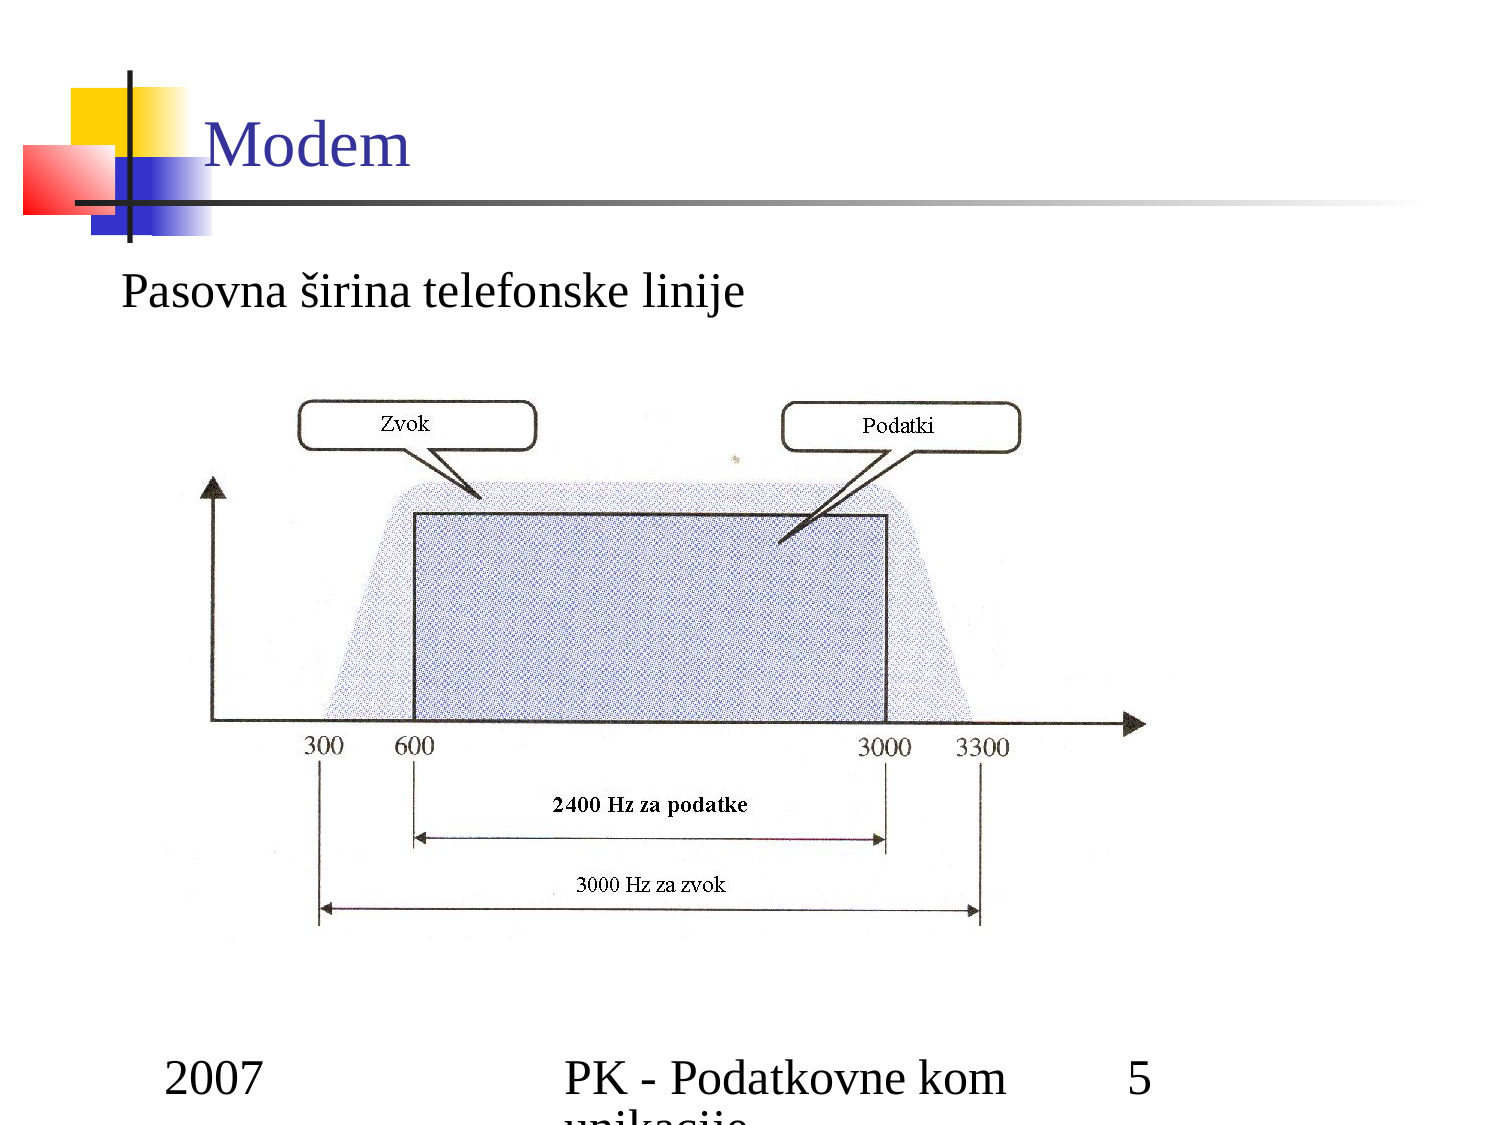

# Modem
	Pasovna širina telefonske linije
2007
PK - Podatkovne komunikacije
5